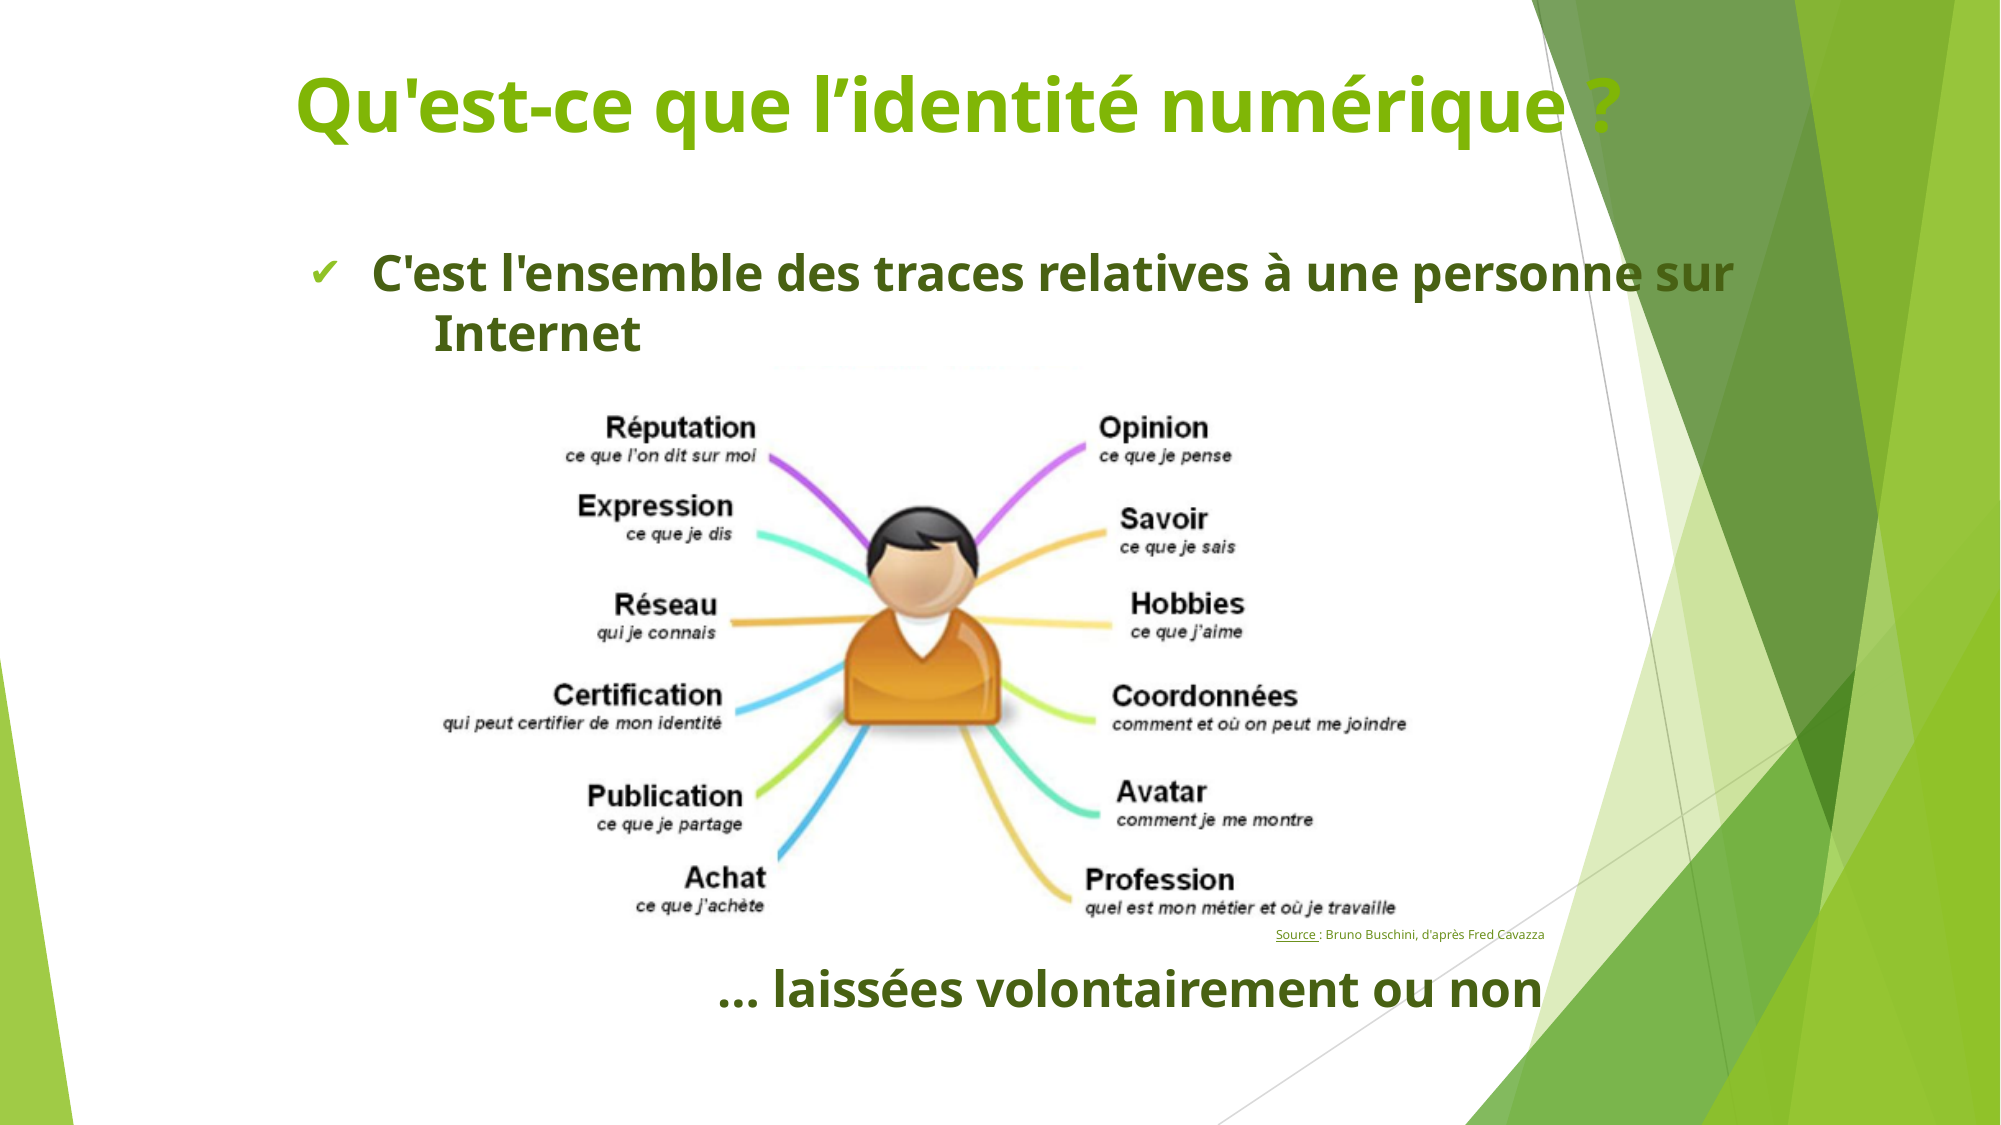

Qu'est-ce que l’identité numérique ?
C'est l'ensemble des traces relatives à une personne sur Internet
Source : Bruno Buschini, d'après Fred Cavazza
… laissées volontairement ou non